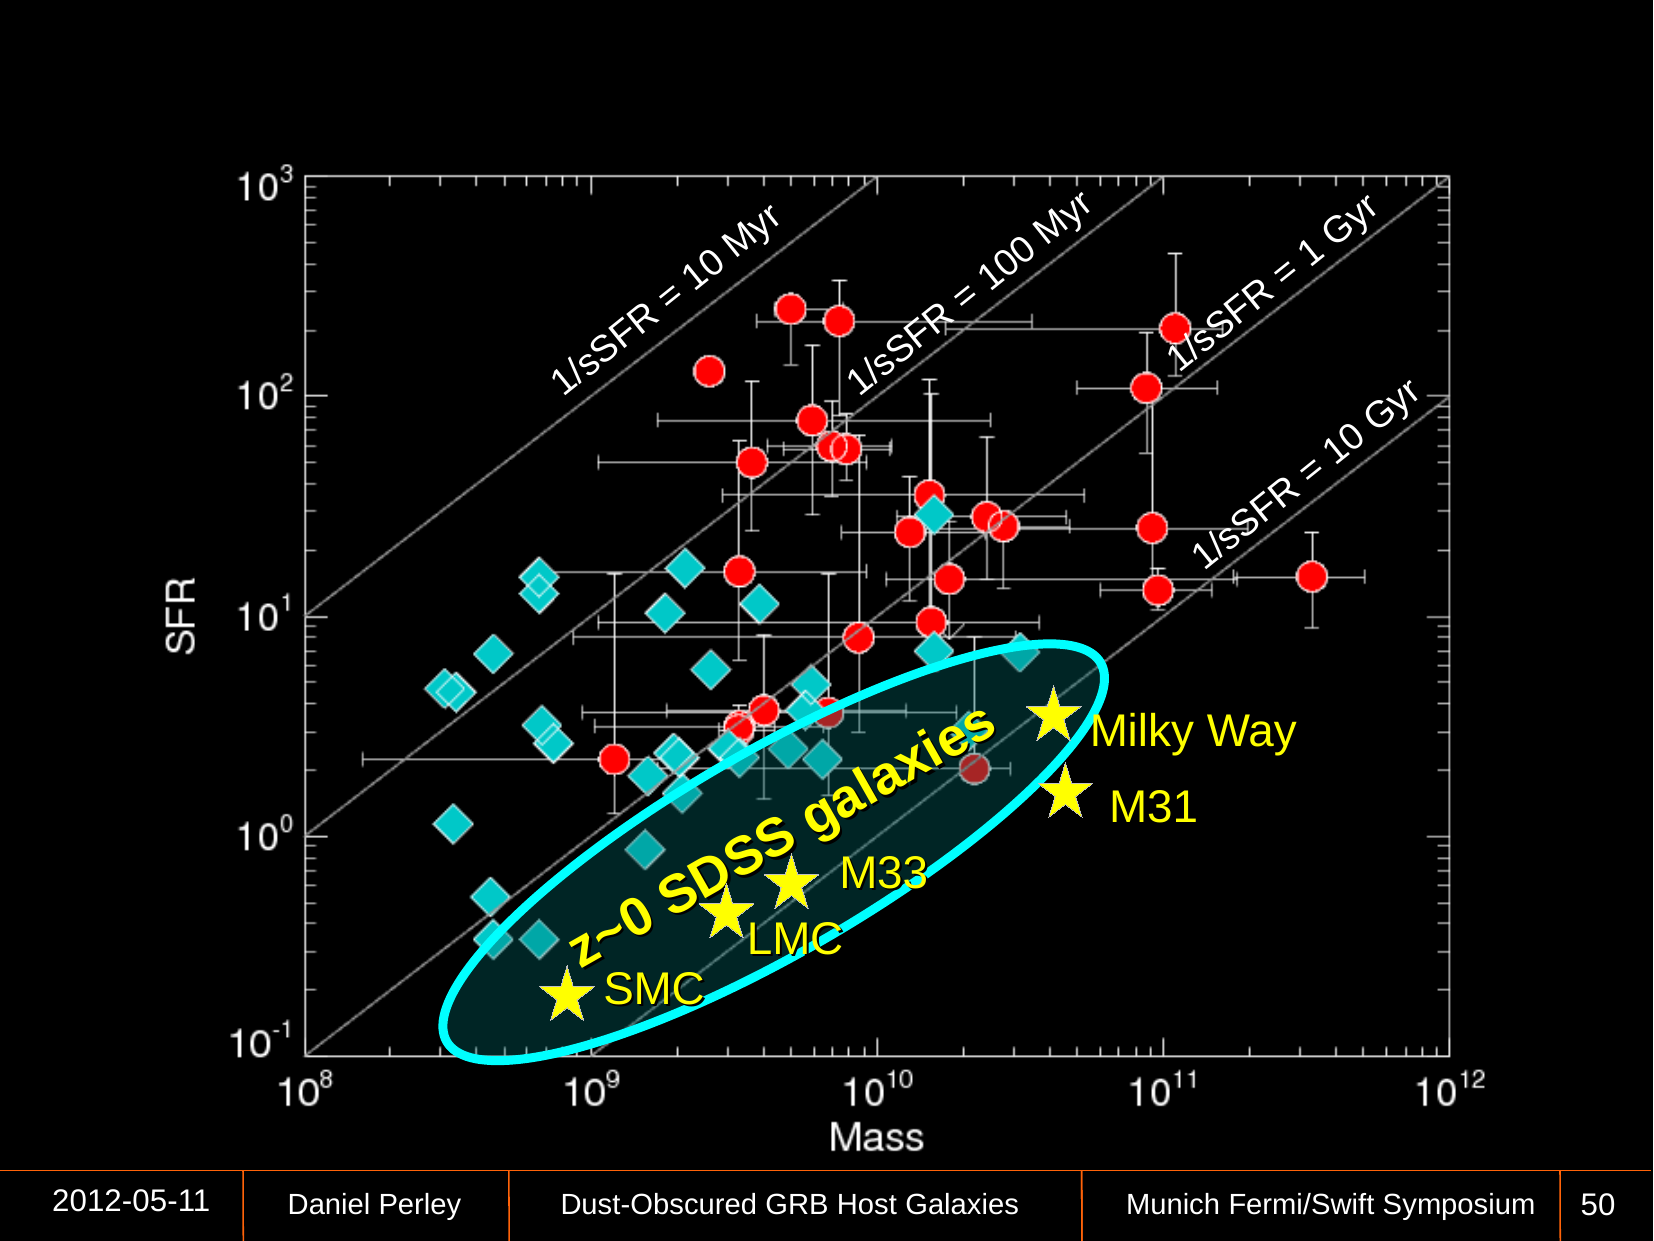

#
1/sSFR = 1 Gyr
1/sSFR = 10 Myr
1/sSFR = 100 Myr
1/sSFR = 10 Gyr
Milky Way
M31
z~0 SDSS galaxies
M33
LMC
SMC
2012-05-11
50